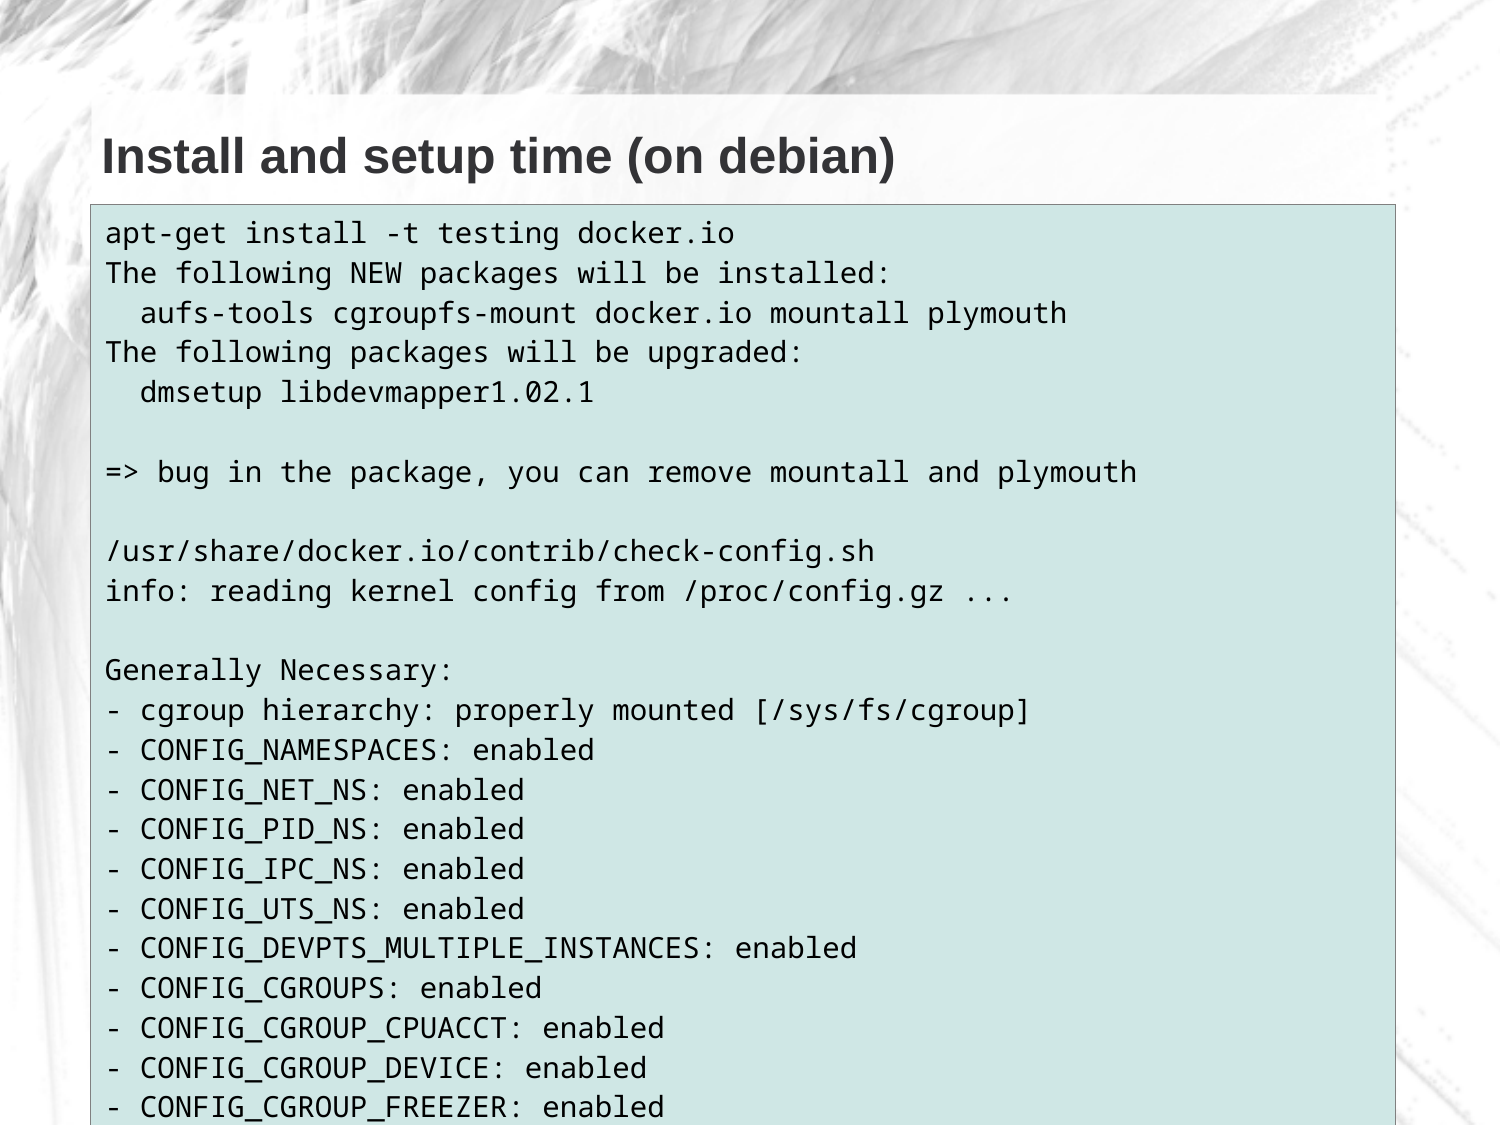

# Install and setup time (on debian)
apt-get install -t testing docker.io
The following NEW packages will be installed:
 aufs-tools cgroupfs-mount docker.io mountall plymouth
The following packages will be upgraded:
 dmsetup libdevmapper1.02.1
=> bug in the package, you can remove mountall and plymouth
/usr/share/docker.io/contrib/check-config.sh
info: reading kernel config from /proc/config.gz ...
Generally Necessary:
- cgroup hierarchy: properly mounted [/sys/fs/cgroup]
- CONFIG_NAMESPACES: enabled
- CONFIG_NET_NS: enabled
- CONFIG_PID_NS: enabled
- CONFIG_IPC_NS: enabled
- CONFIG_UTS_NS: enabled
- CONFIG_DEVPTS_MULTIPLE_INSTANCES: enabled
- CONFIG_CGROUPS: enabled
- CONFIG_CGROUP_CPUACCT: enabled
- CONFIG_CGROUP_DEVICE: enabled
- CONFIG_CGROUP_FREEZER: enabled
- CONFIG_CGROUP_SCHED: enabled
(...)